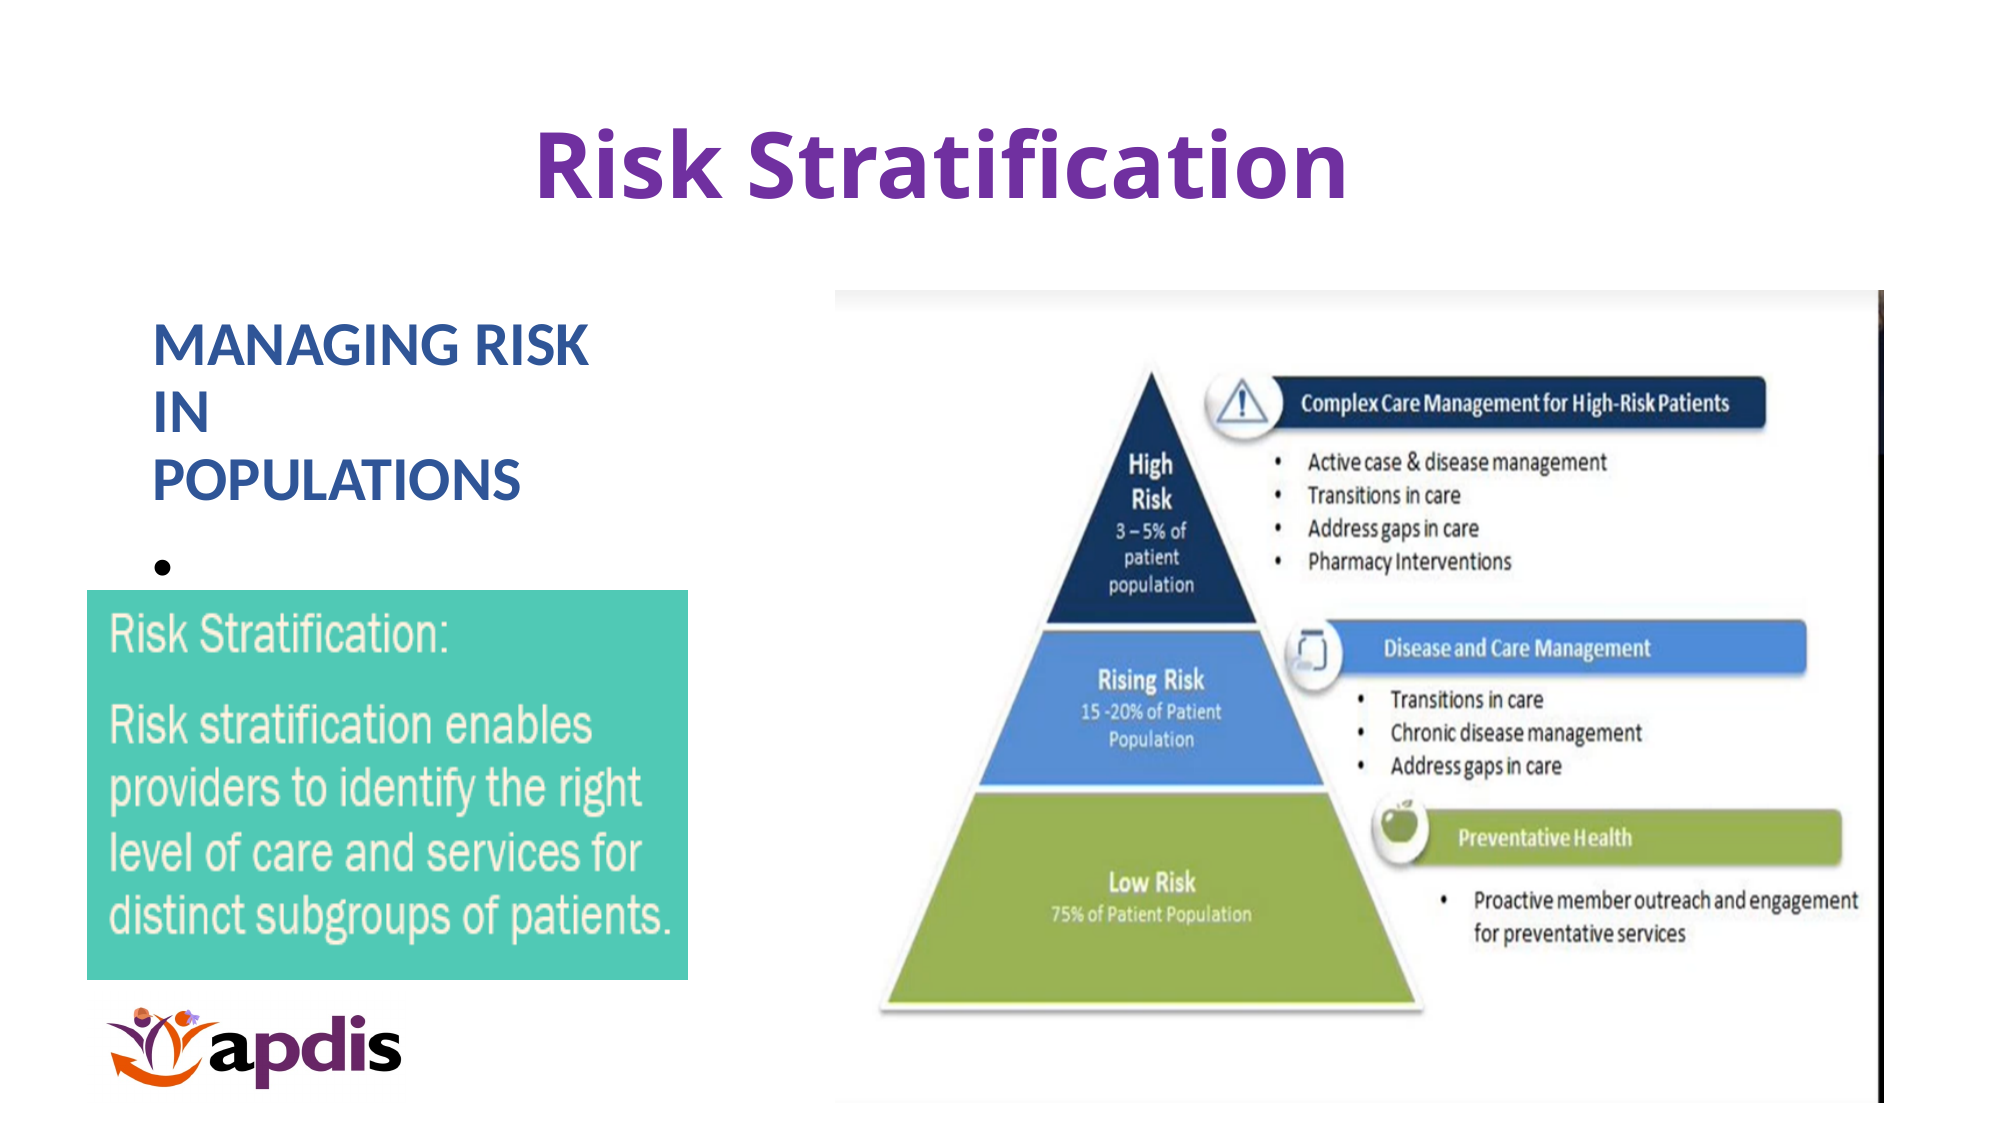

# Risk Stratification
MANAGING RISK IN
POPULATIONS